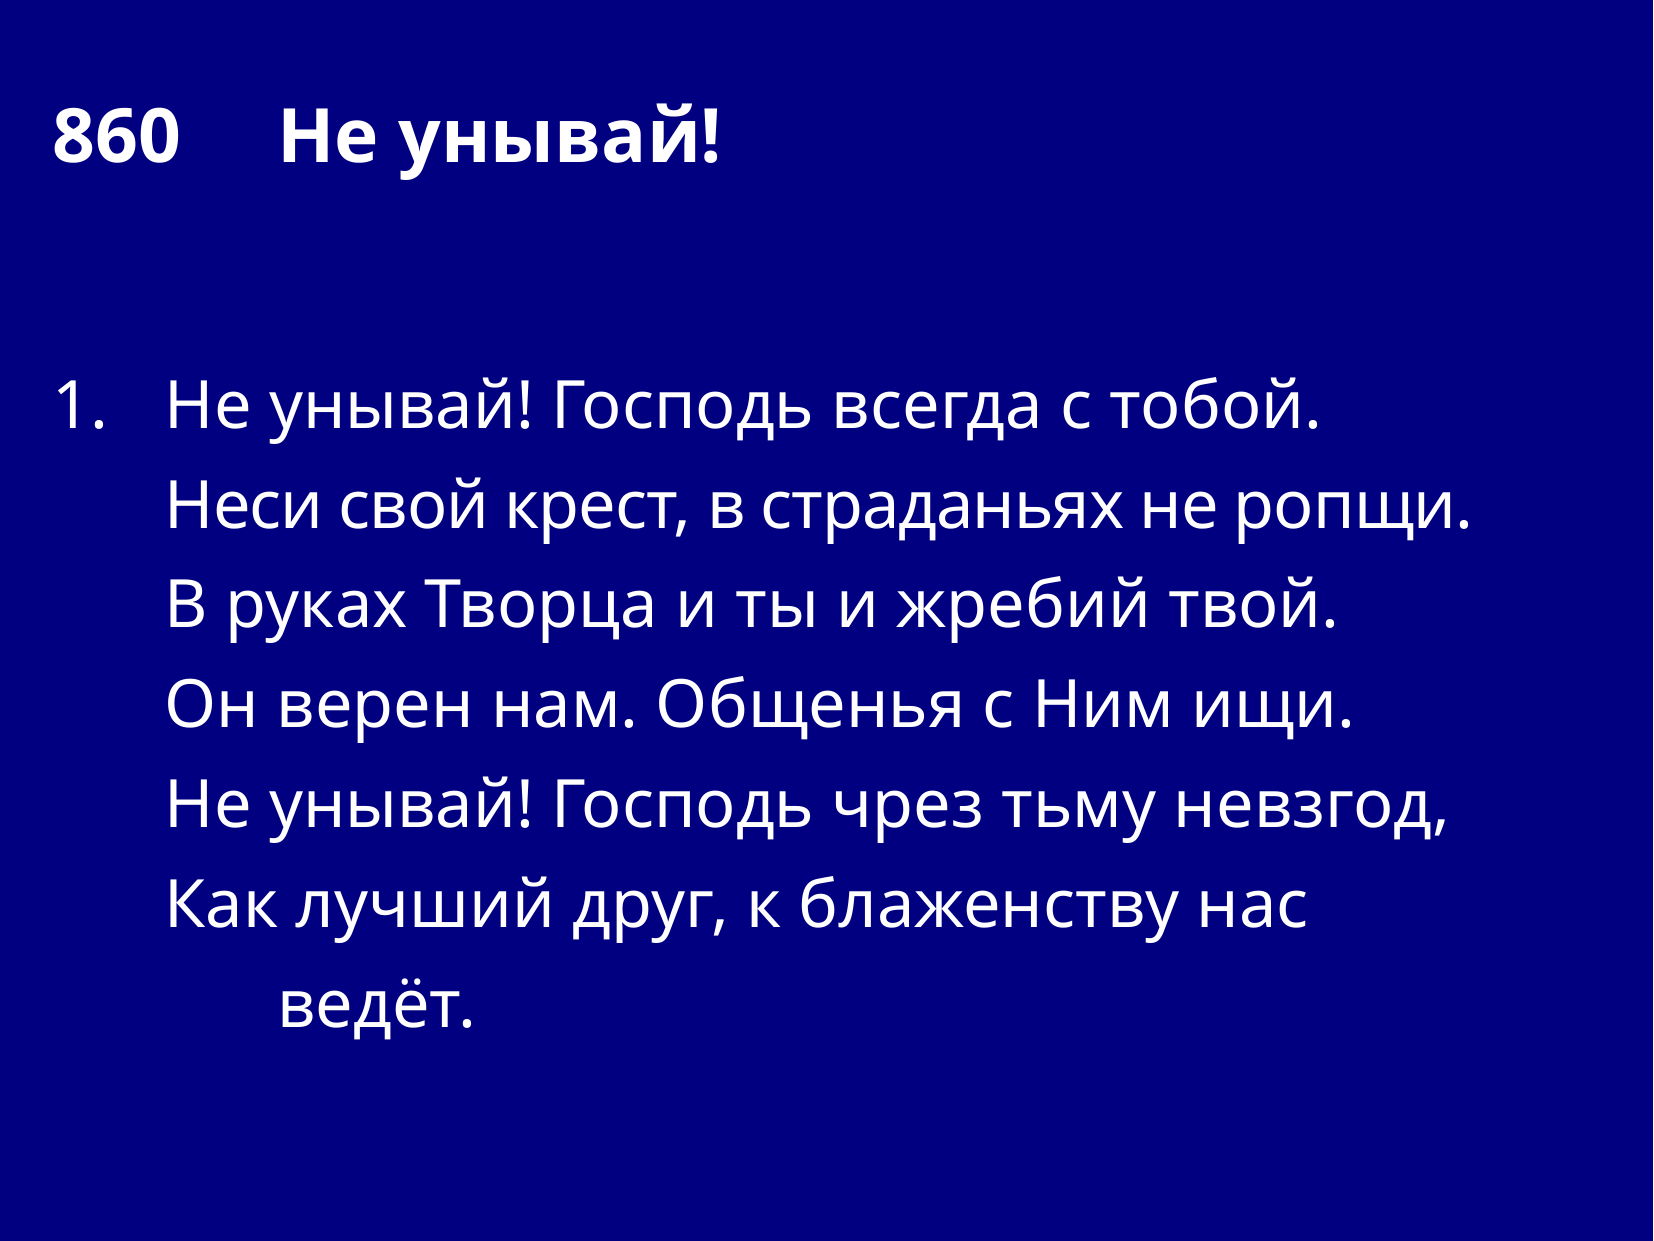

860	Не унывай!
1.	Не унывай! Господь всегда с тобой.
	Неси свой крест, в страданьях не ропщи.
	В руках Творца и ты и жребий твой.
	Он верен нам. Общенья с Ним ищи.
	Не унывай! Господь чрез тьму невзгод,
	Как лучший друг, к блаженству нас
		ведёт.